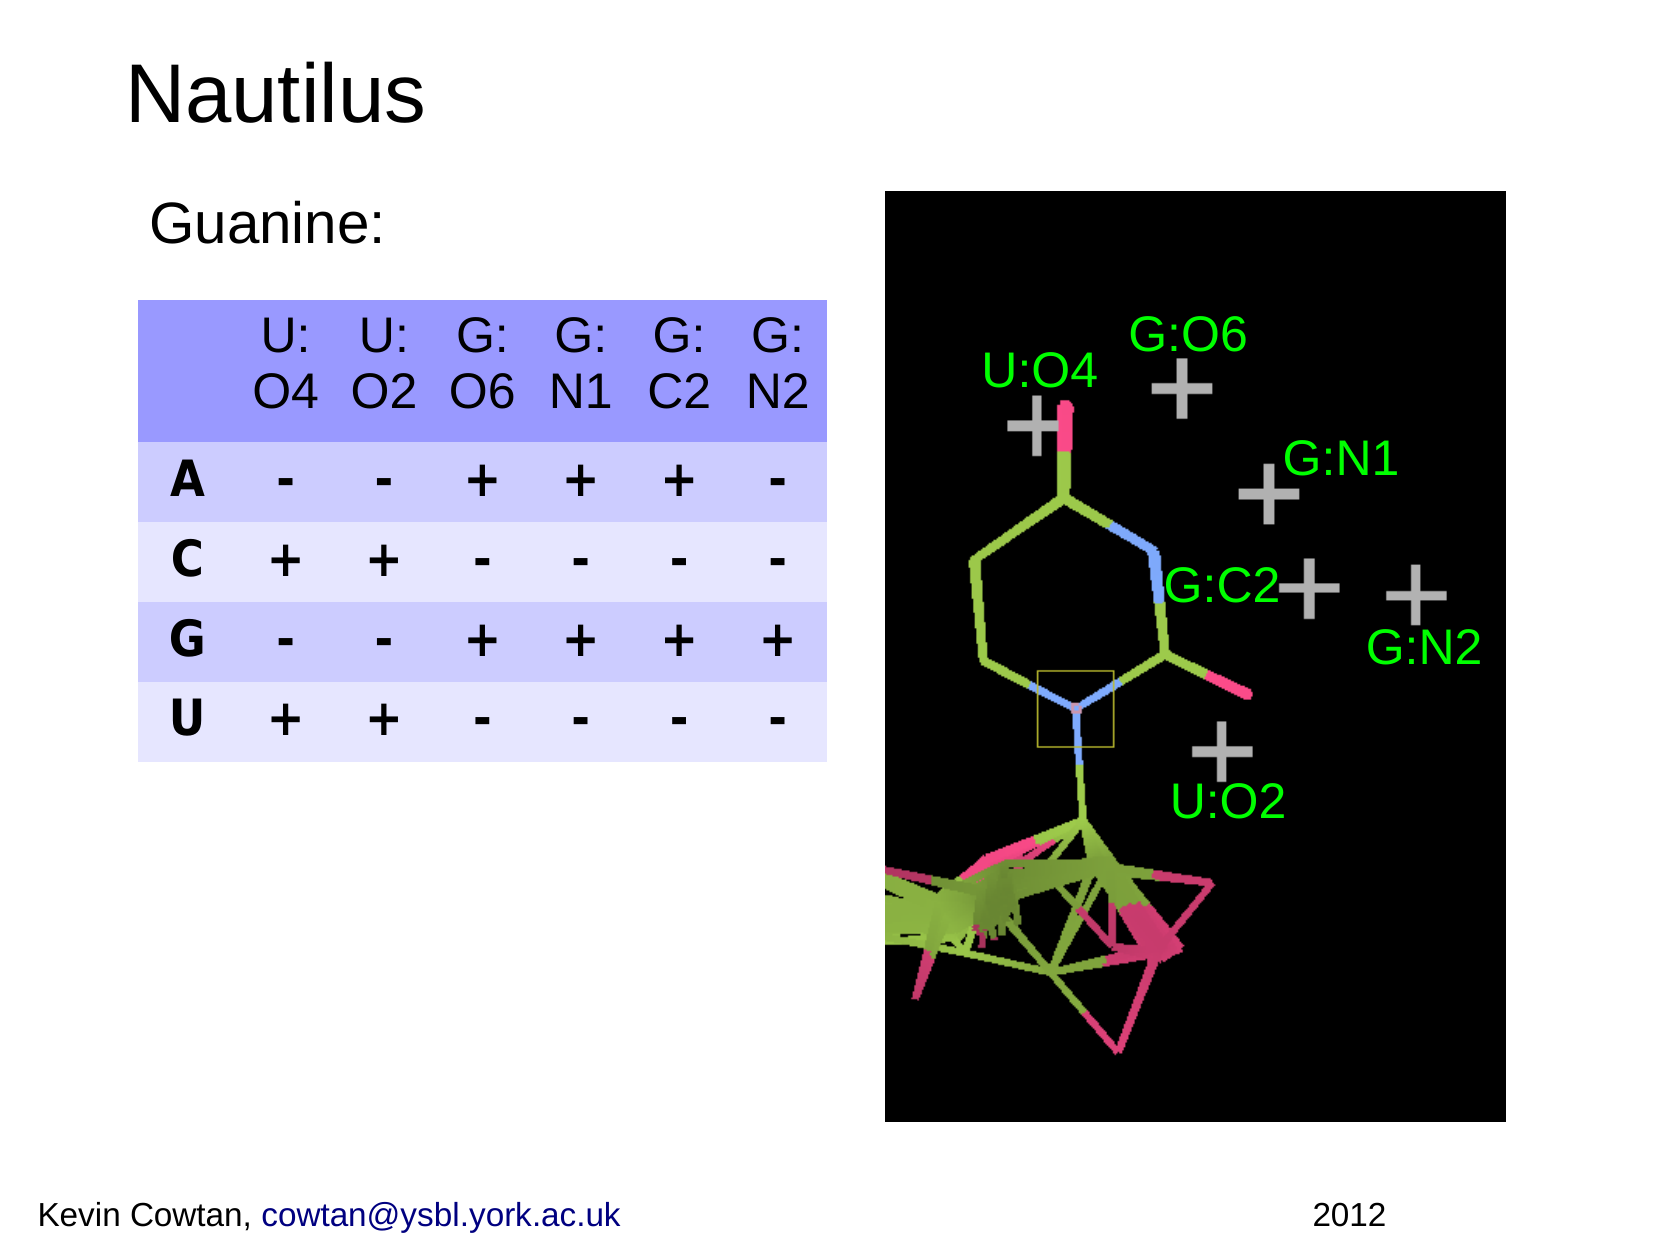

# Nautilus
Guanine:
| | U: O4 | U: O2 | G: O6 | G: N1 | G: C2 | G: N2 |
| --- | --- | --- | --- | --- | --- | --- |
| A | - | - | + | + | + | - |
| C | + | + | - | - | - | - |
| G | - | - | + | + | + | + |
| U | + | + | - | - | - | - |
G:O6
U:O4
G:N1
G:C2
G:N2
U:O2